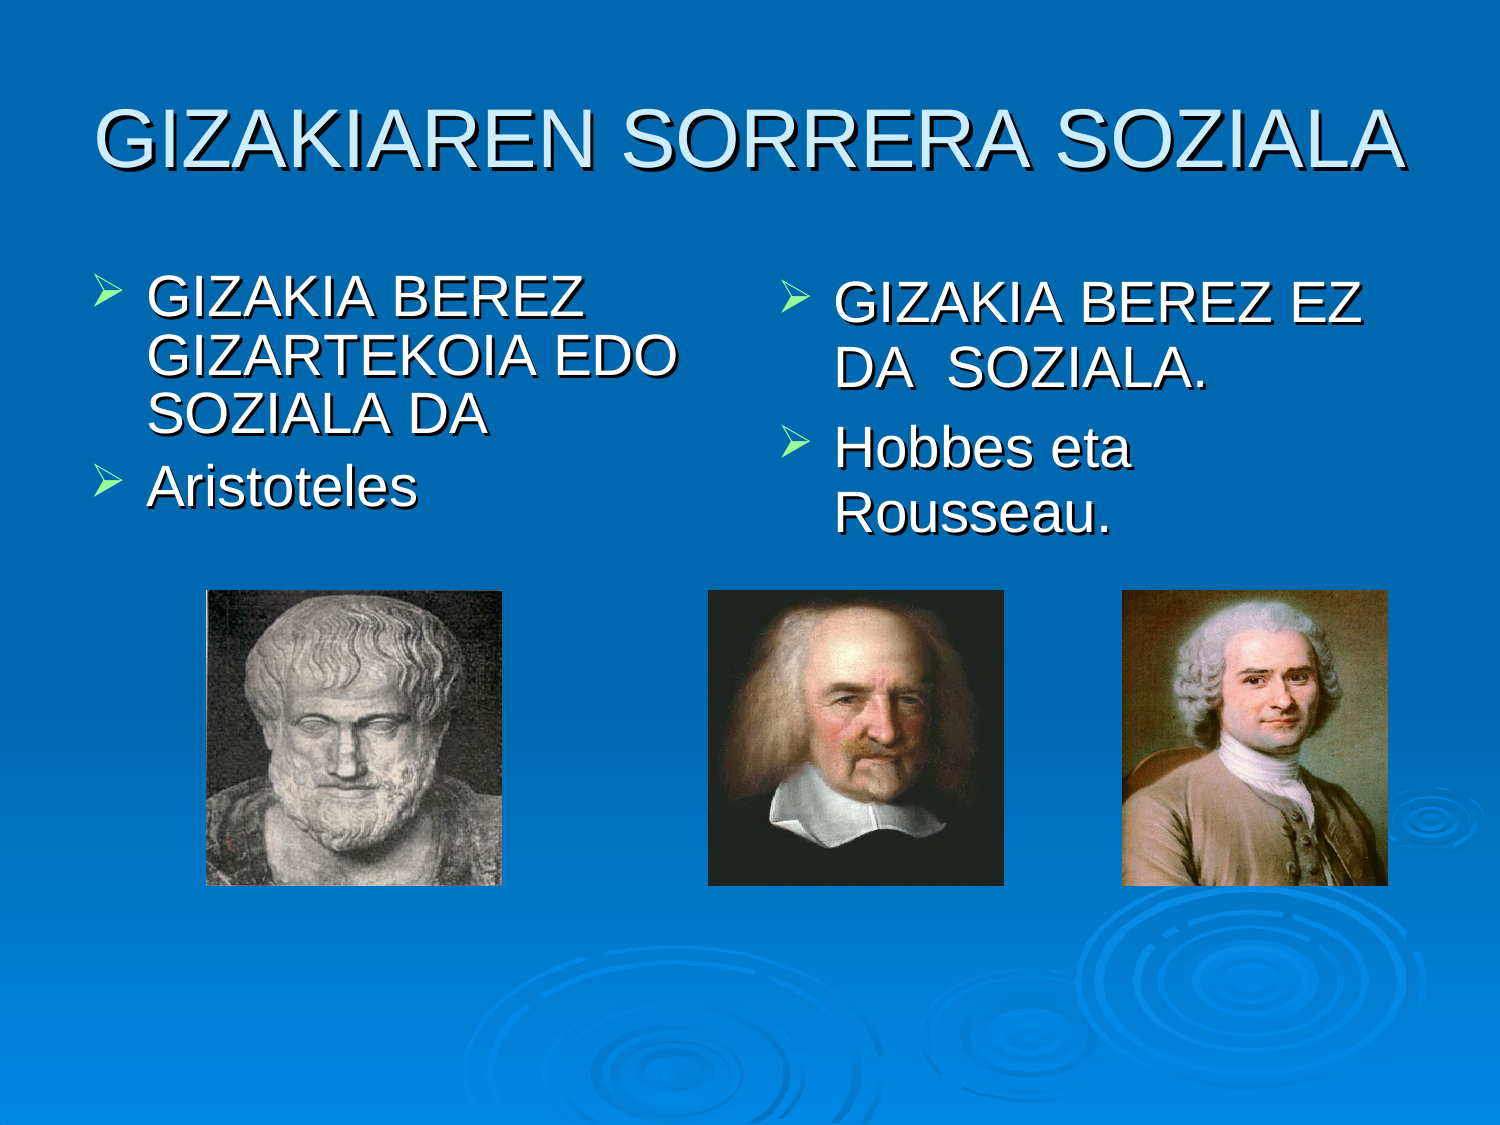

# GIZAKIAREN SORRERA SOZIALA
GIZAKIA BEREZ GIZARTEKOIA EDO SOZIALA DA
Aristoteles
GIZAKIA BEREZ EZ DA SOZIALA.
Hobbes eta Rousseau.